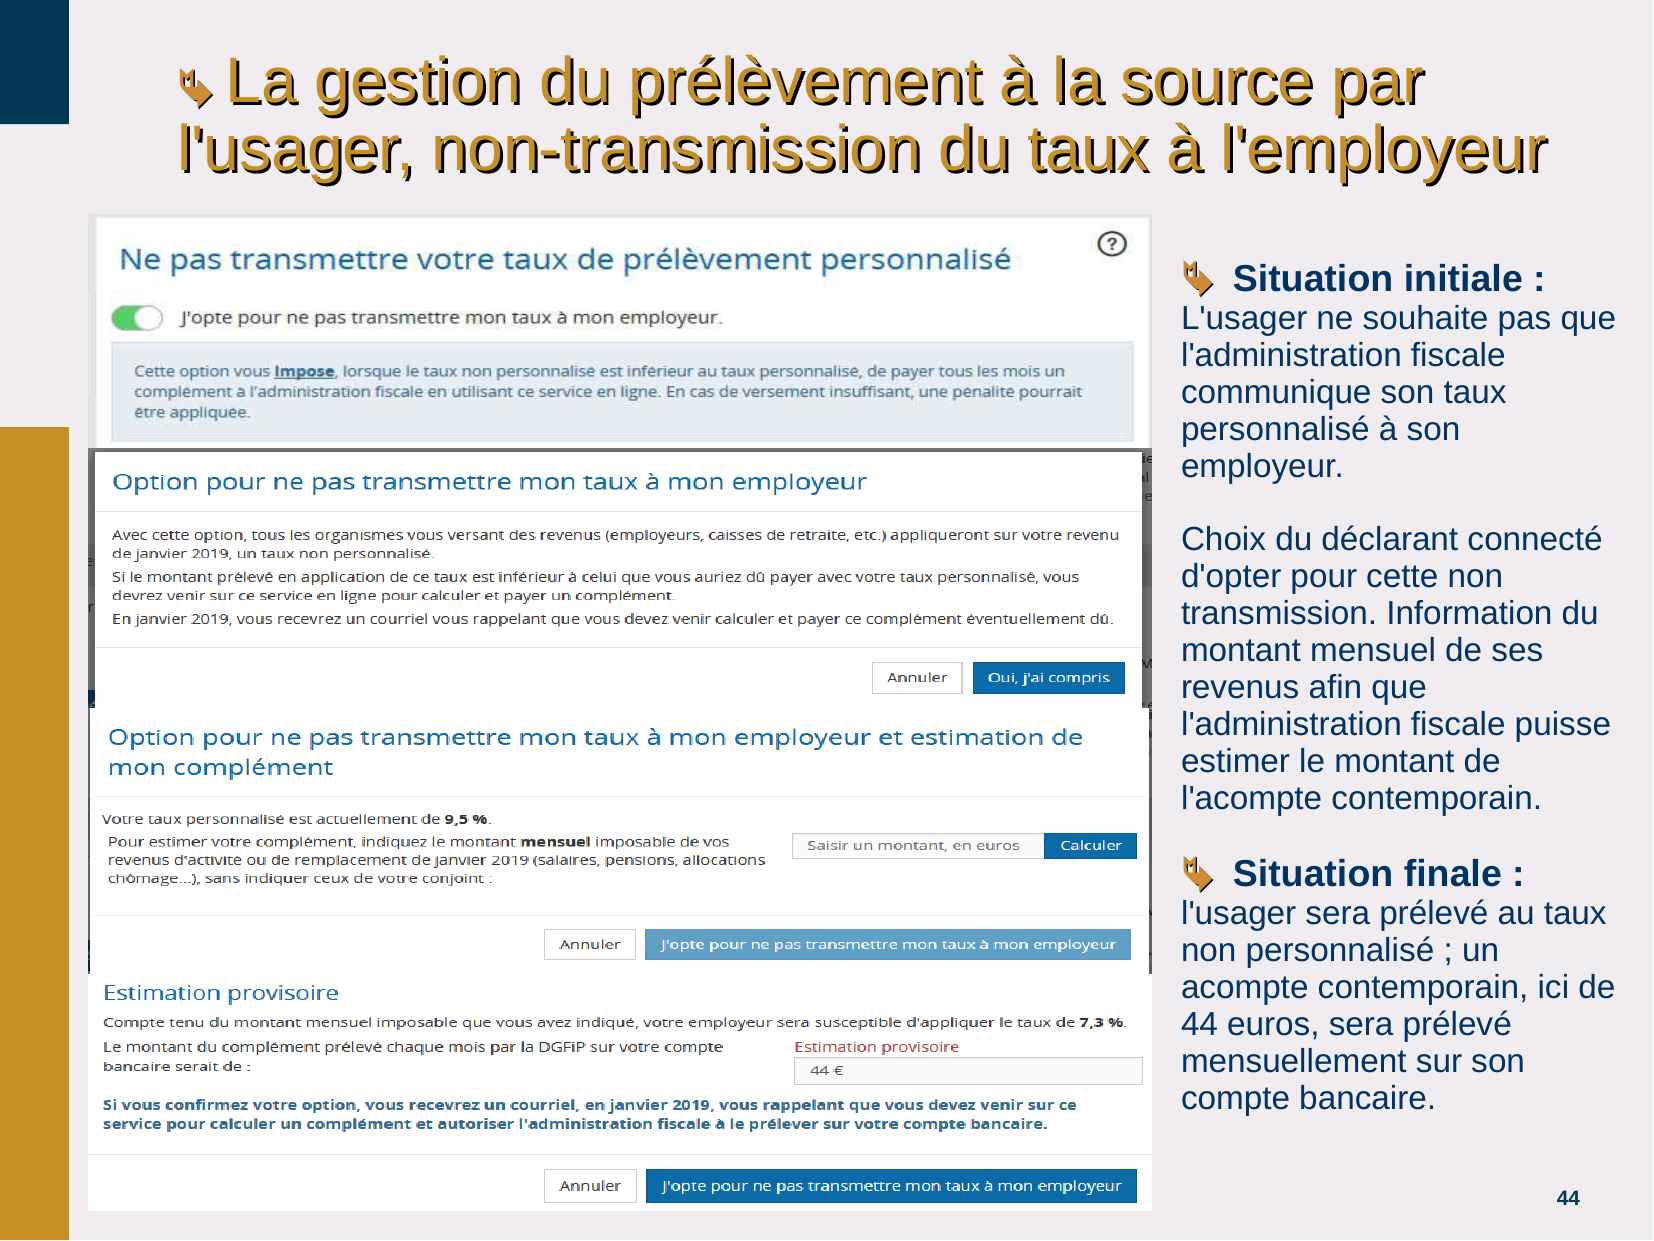

#  La gestion du prélèvement à la source par l'usager, non-transmission du taux à l'employeur
 Situation initiale : L'usager ne souhaite pas que l'administration fiscale communique son taux personnalisé à son employeur.
Choix du déclarant connecté d'opter pour cette non transmission. Information du
montant mensuel de ses revenus afin que
l'administration fiscale puisse estimer le montant de l'acompte contemporain.
 Situation finale : l'usager sera prélevé au taux non personnalisé ; un acompte contemporain, ici de 44 euros, sera prélevé mensuellement sur son compte bancaire.